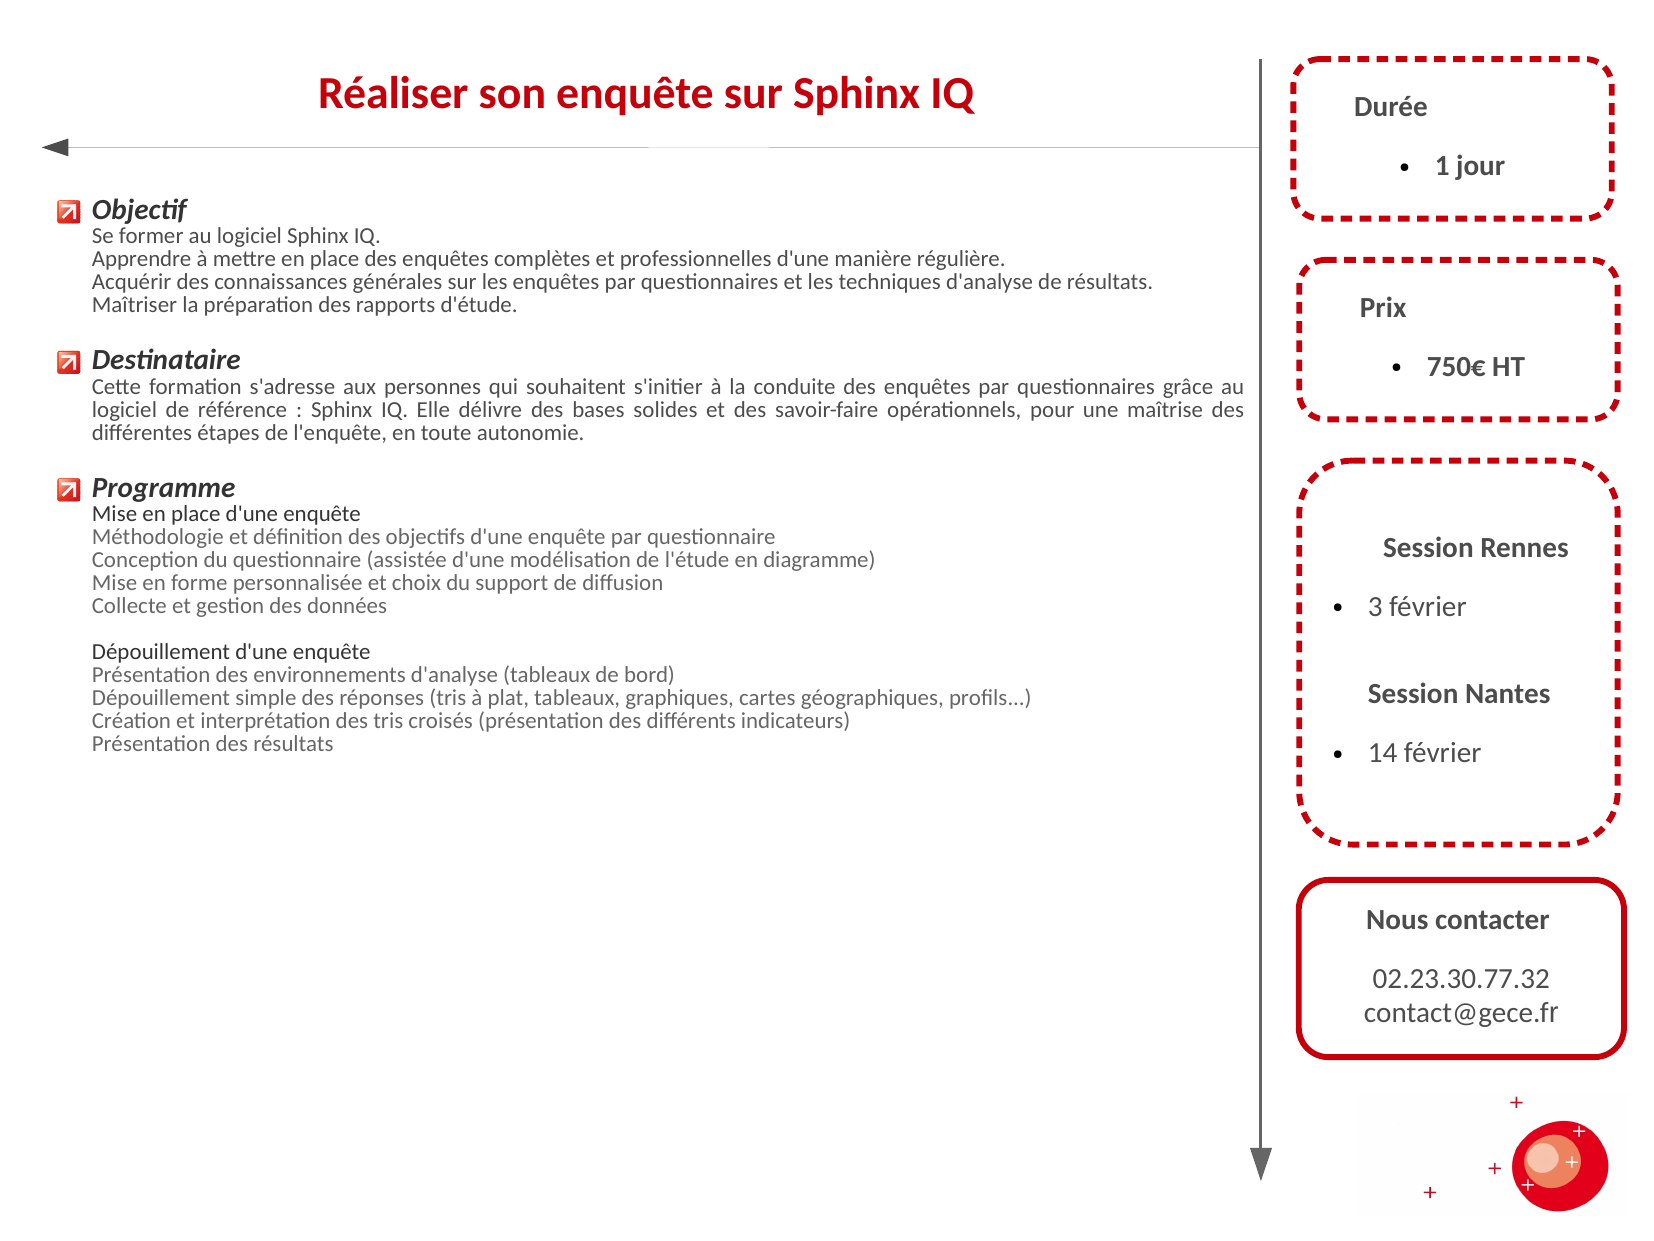

| Réaliser son enquête sur Sphinx IQ |
| --- |
| Objectif  Se former au logiciel Sphinx IQ. Apprendre à mettre en place des enquêtes complètes et professionnelles d'une manière régulière. Acquérir des connaissances générales sur les enquêtes par questionnaires et les techniques d'analyse de résultats. Maîtriser la préparation des rapports d'étude. Destinataire Cette formation s'adresse aux personnes qui souhaitent s'initier à la conduite des enquêtes par questionnaires grâce au logiciel de référence : Sphinx IQ. Elle délivre des bases solides et des savoir-faire opérationnels, pour une maîtrise des différentes étapes de l'enquête, en toute autonomie. Programme  Mise en place d'une enquête Méthodologie et définition des objectifs d'une enquête par questionnaire Conception du questionnaire (assistée d'une modélisation de l'étude en diagramme) Mise en forme personnalisée et choix du support de diffusion Collecte et gestion des données Dépouillement d'une enquête Présentation des environnements d'analyse (tableaux de bord) Dépouillement simple des réponses (tris à plat, tableaux, graphiques, cartes géographiques, profils...) Création et interprétation des tris croisés (présentation des différents indicateurs) Présentation des résultats |
Durée
1 jour
Prix
750€ HT
Session Rennes
3 février
Session Nantes
14 février
Nous contacter
02.23.30.77.32
contact@gece.fr